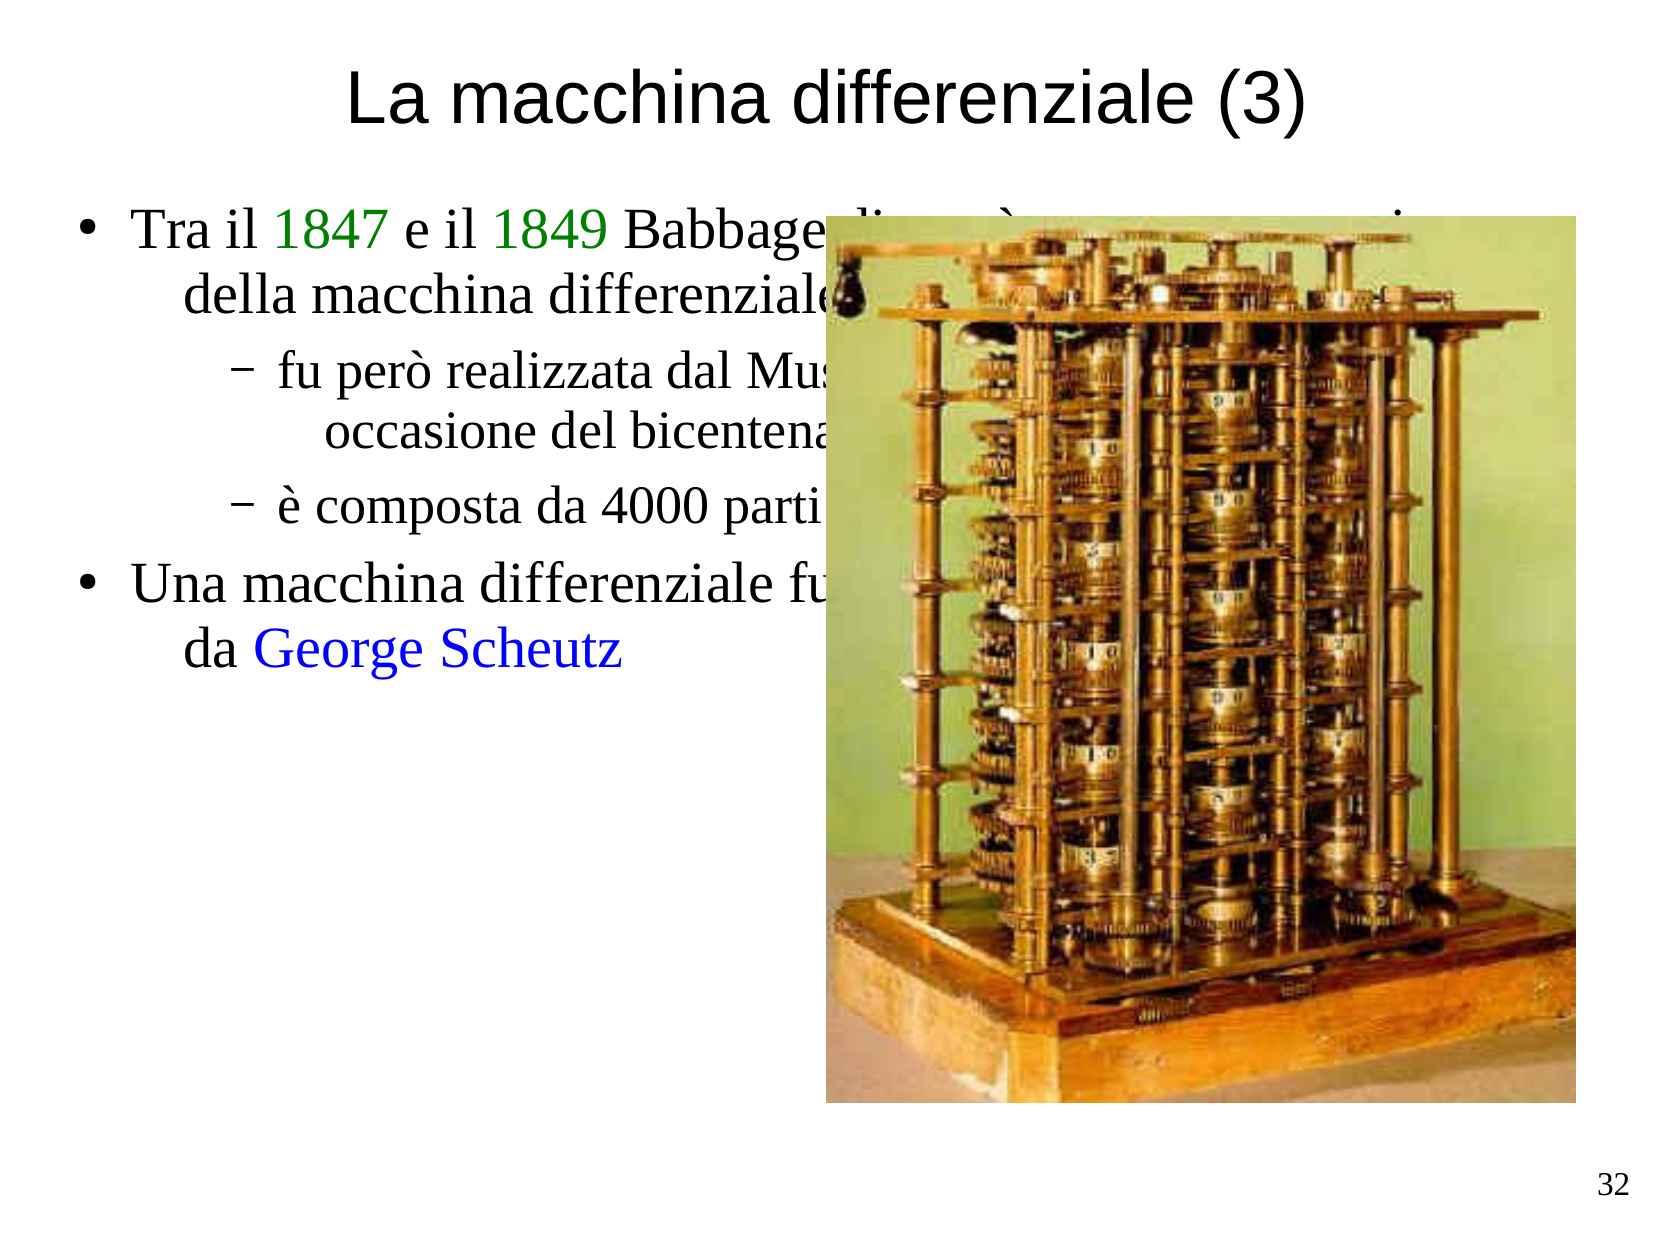

# La macchina differenziale (3)
Tra il 1847 e il 1849 Babbage disegnò una nuova versione della macchina differenziale, anche questa mai costruita.
fu però realizzata dal Museo della Scienza di Londra in occasione del bicentenario della nascita di Babbage
è composta da 4000 parti e pesa più di 3 tonnellate
Una macchina differenziale funzionante fu costruita nel 1853 da George Scheutz